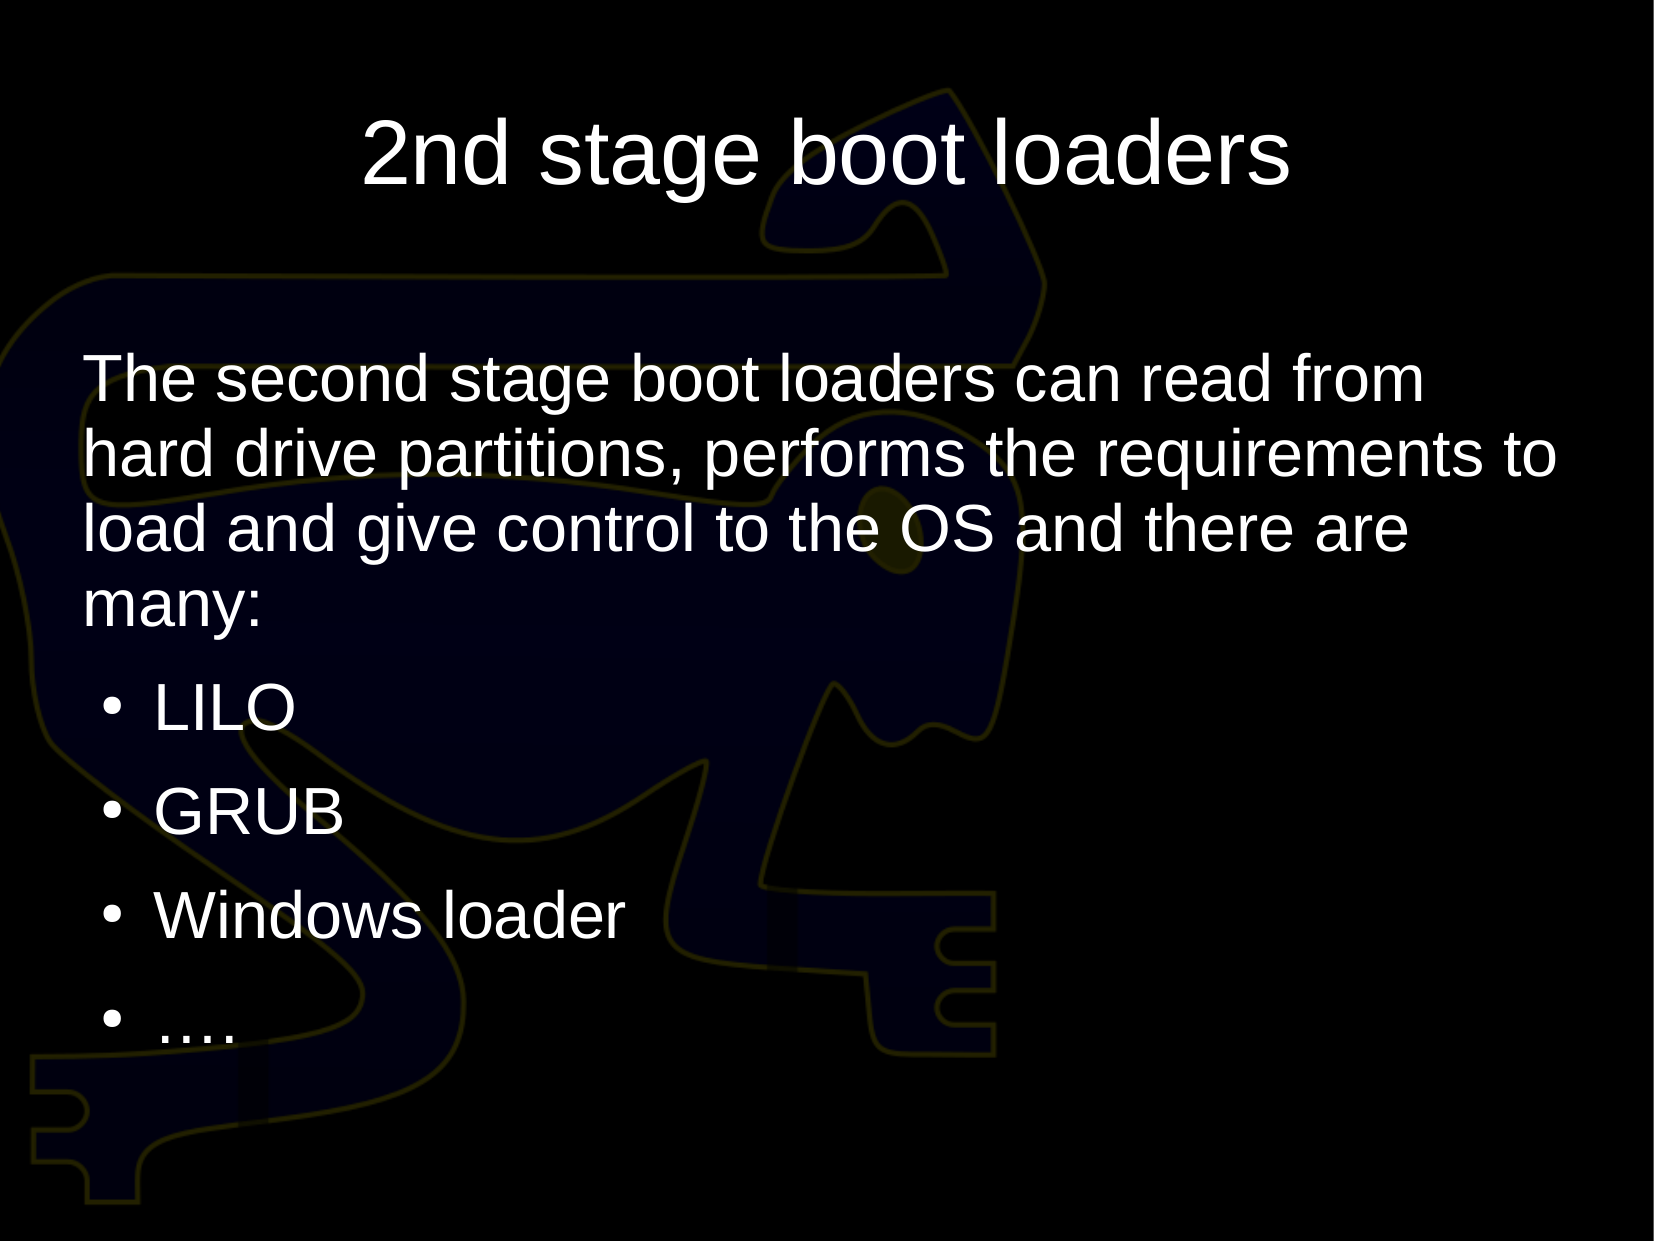

# 2nd stage boot loaders
The second stage boot loaders can read from hard drive partitions, performs the requirements to load and give control to the OS and there are many:
LILO
GRUB
Windows loader
….